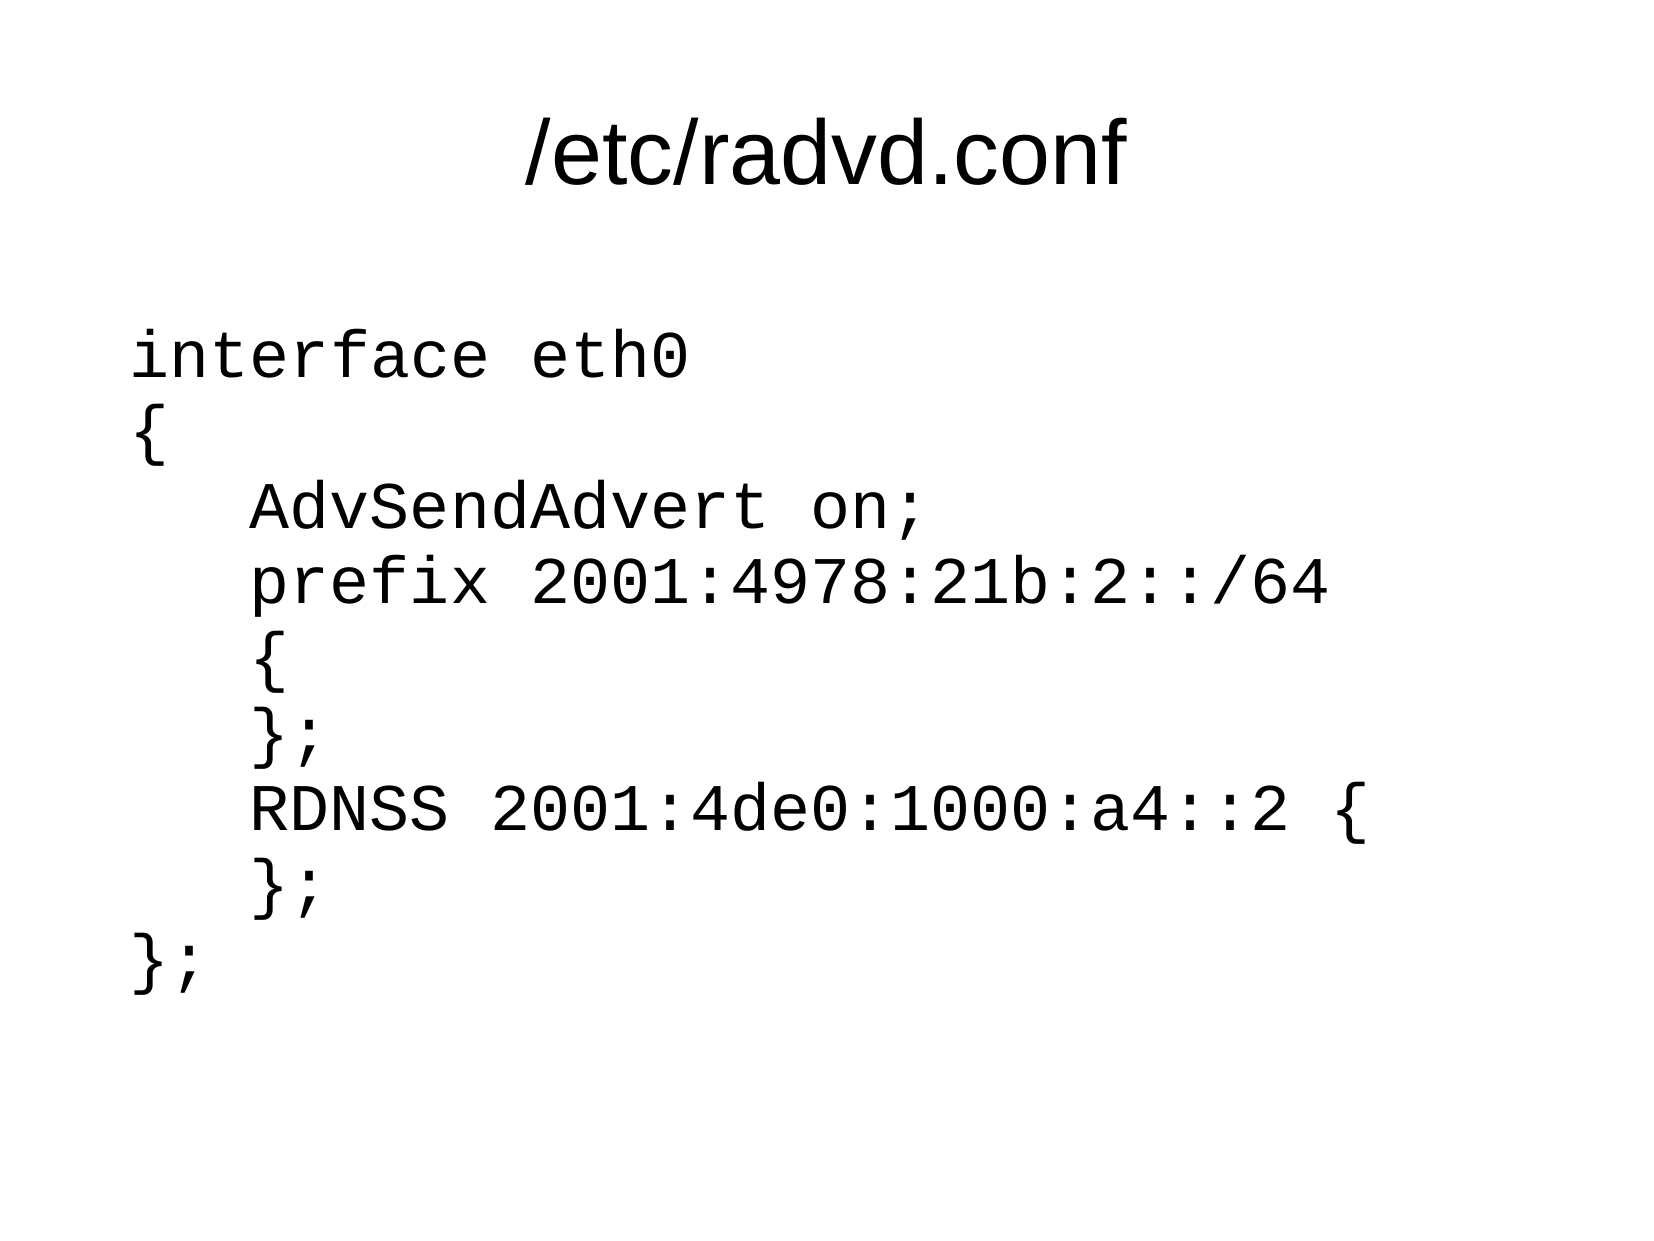

# /etc/radvd.conf
interface eth0
{
 AdvSendAdvert on;
 prefix 2001:4978:21b:2::/64
 {
 };
 RDNSS 2001:4de0:1000:a4::2 {
 };
};